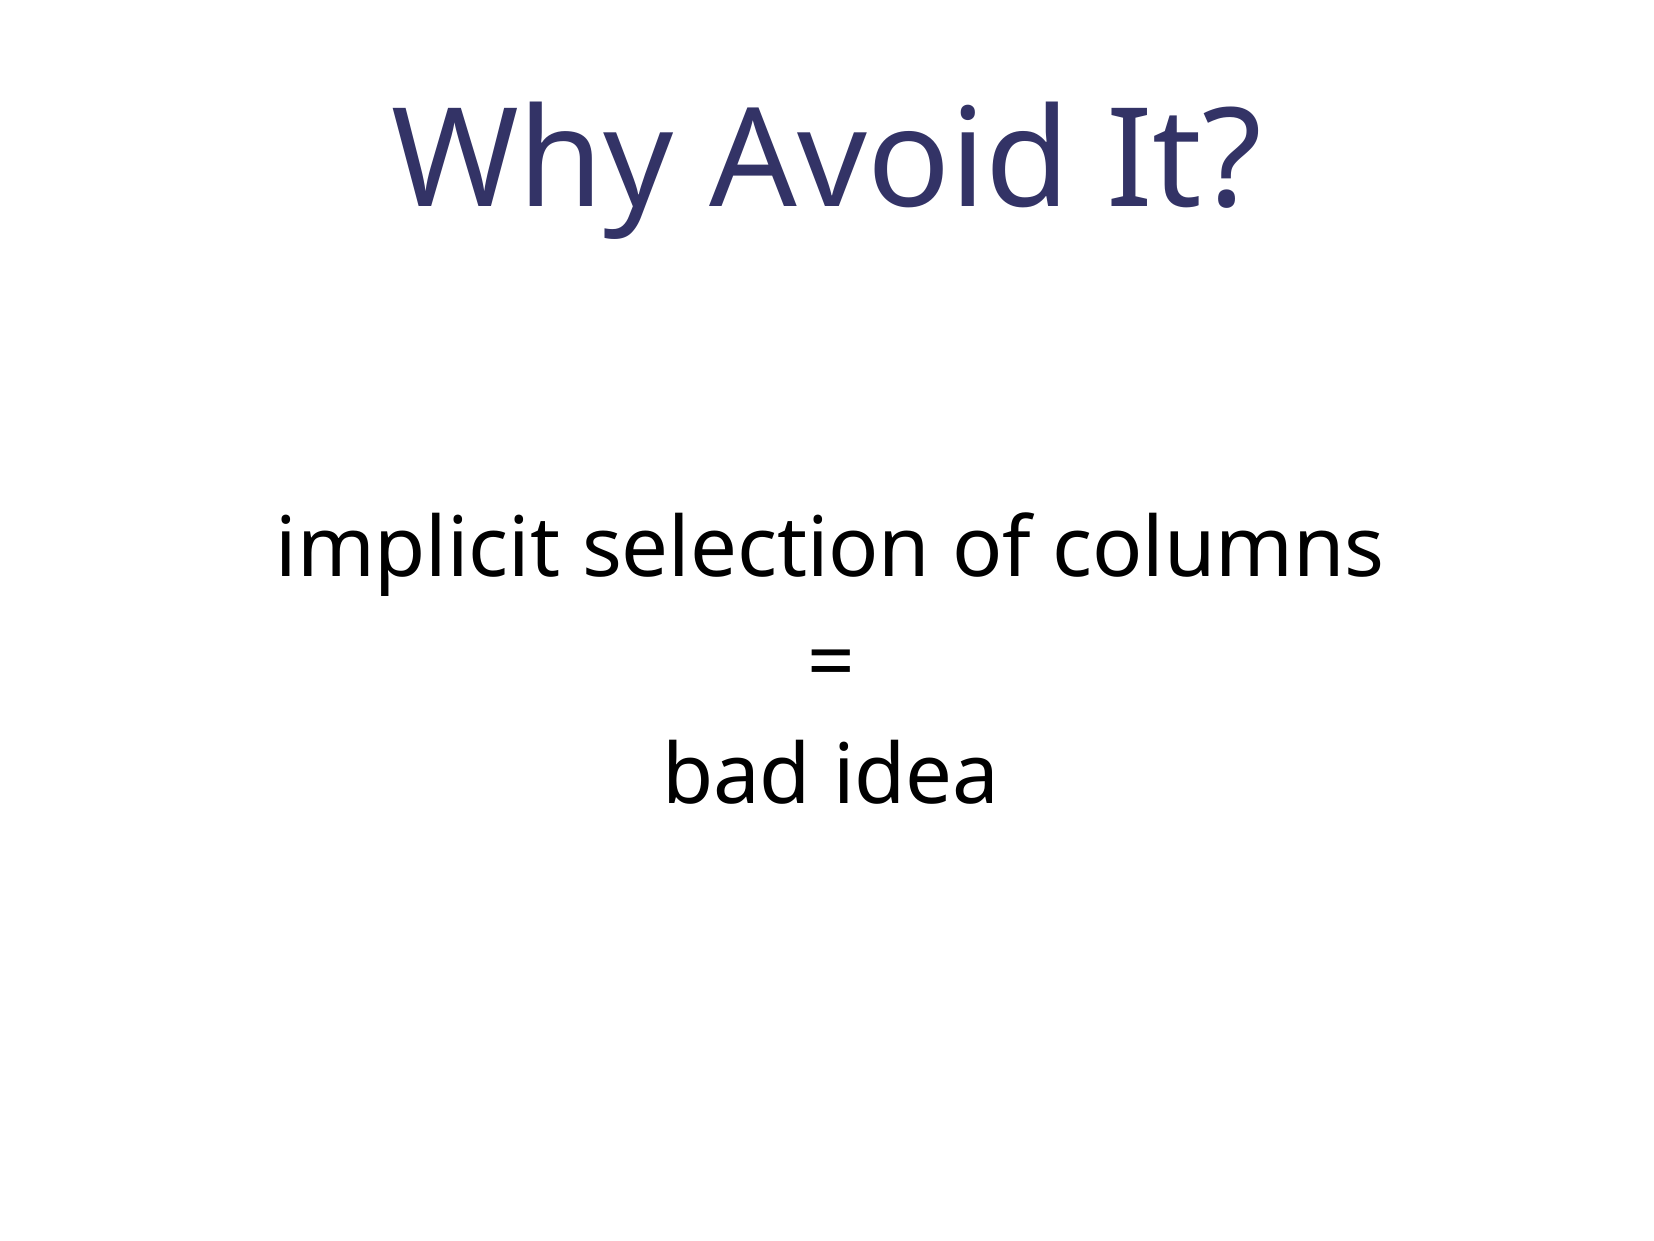

# Why Avoid It?
implicit selection of columns
=
bad idea